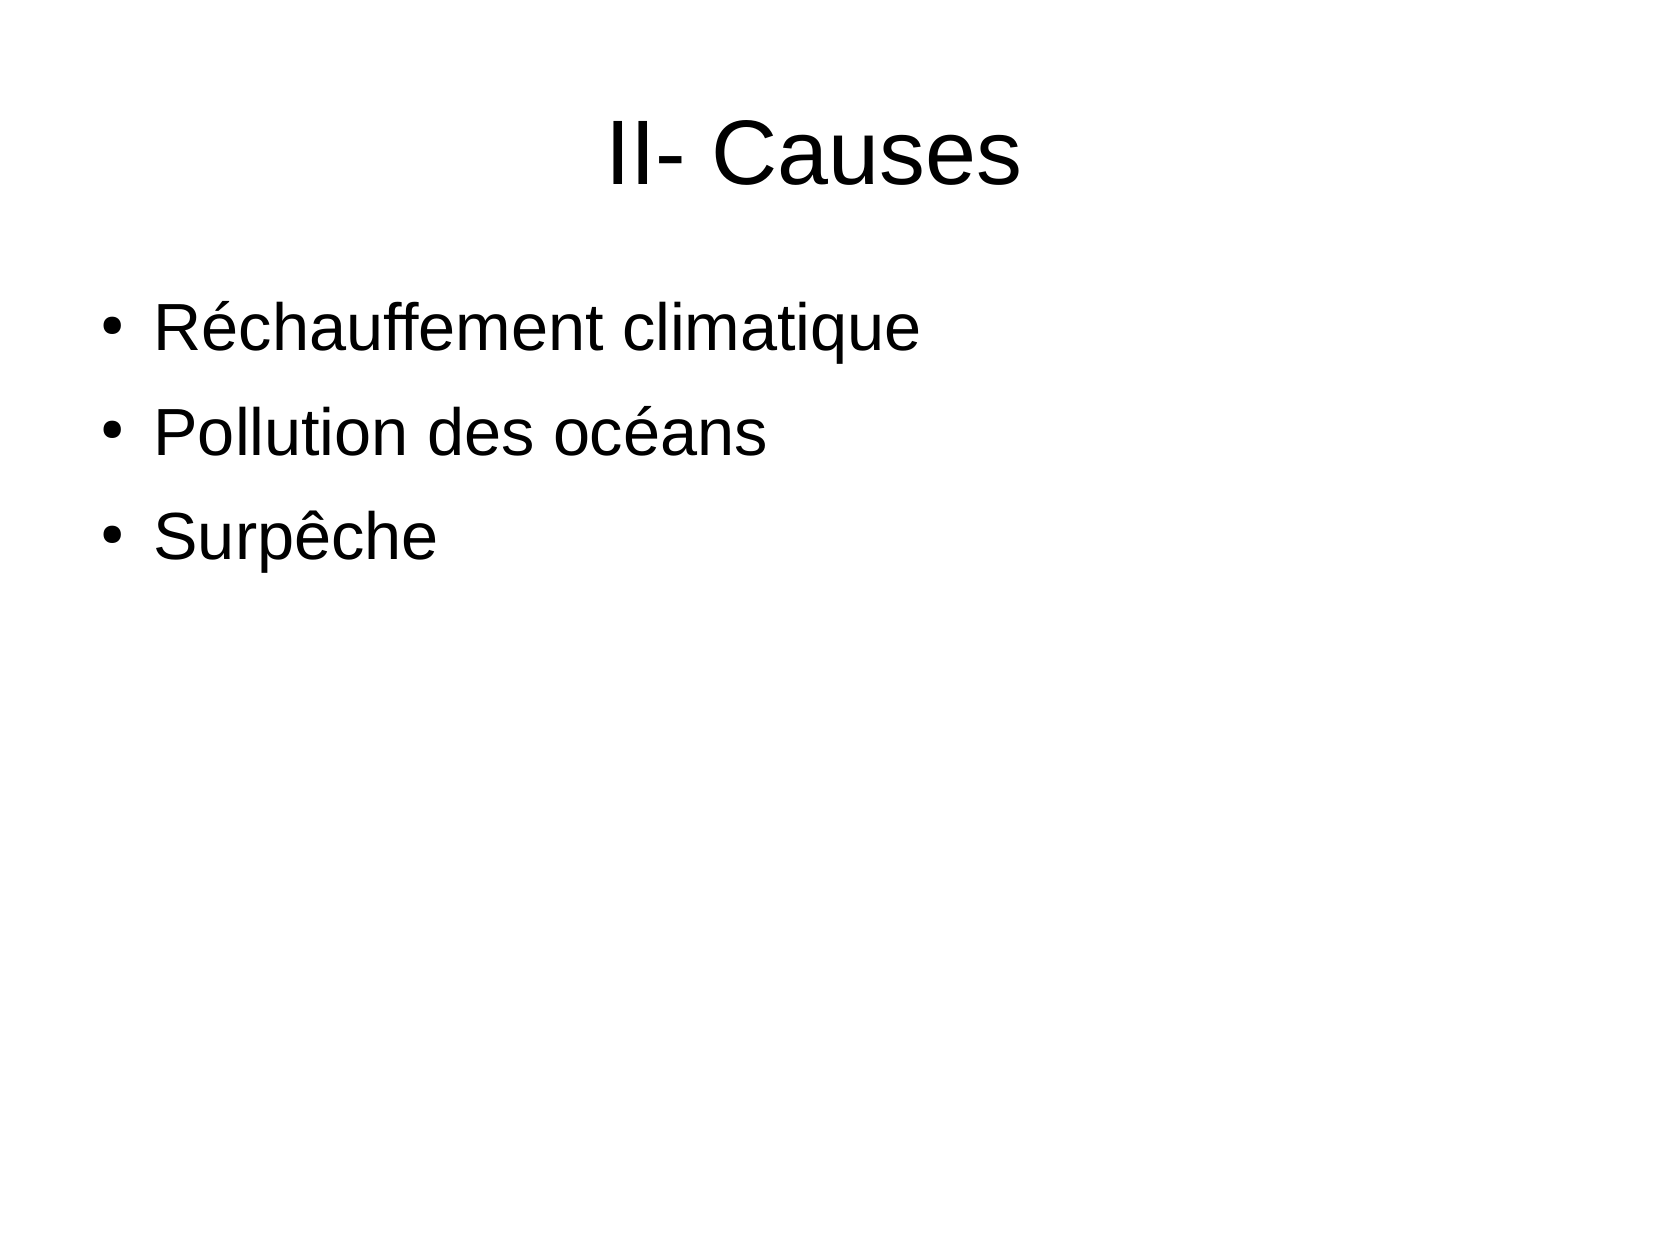

# II- Causes
Réchauffement climatique
Pollution des océans
Surpêche